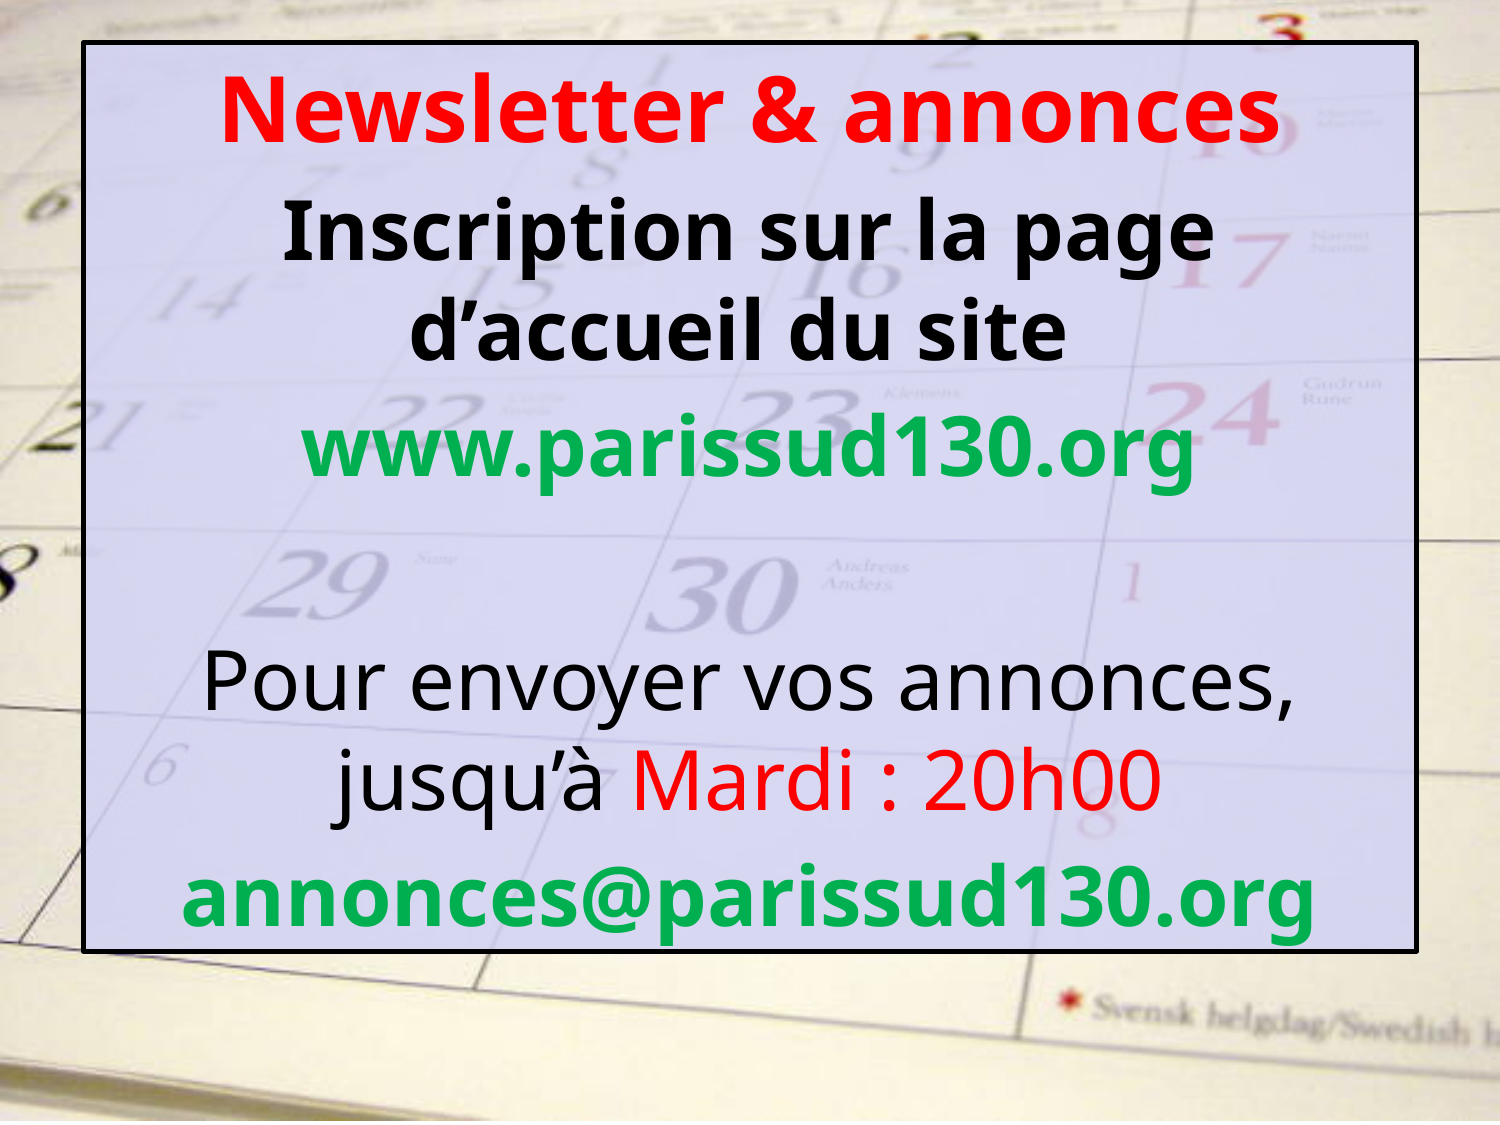

Newsletter & annonces
Inscription sur la page d’accueil du site
www.parissud130.org
Pour envoyer vos annonces, jusqu’à Mardi : 20h00
annonces@parissud130.org